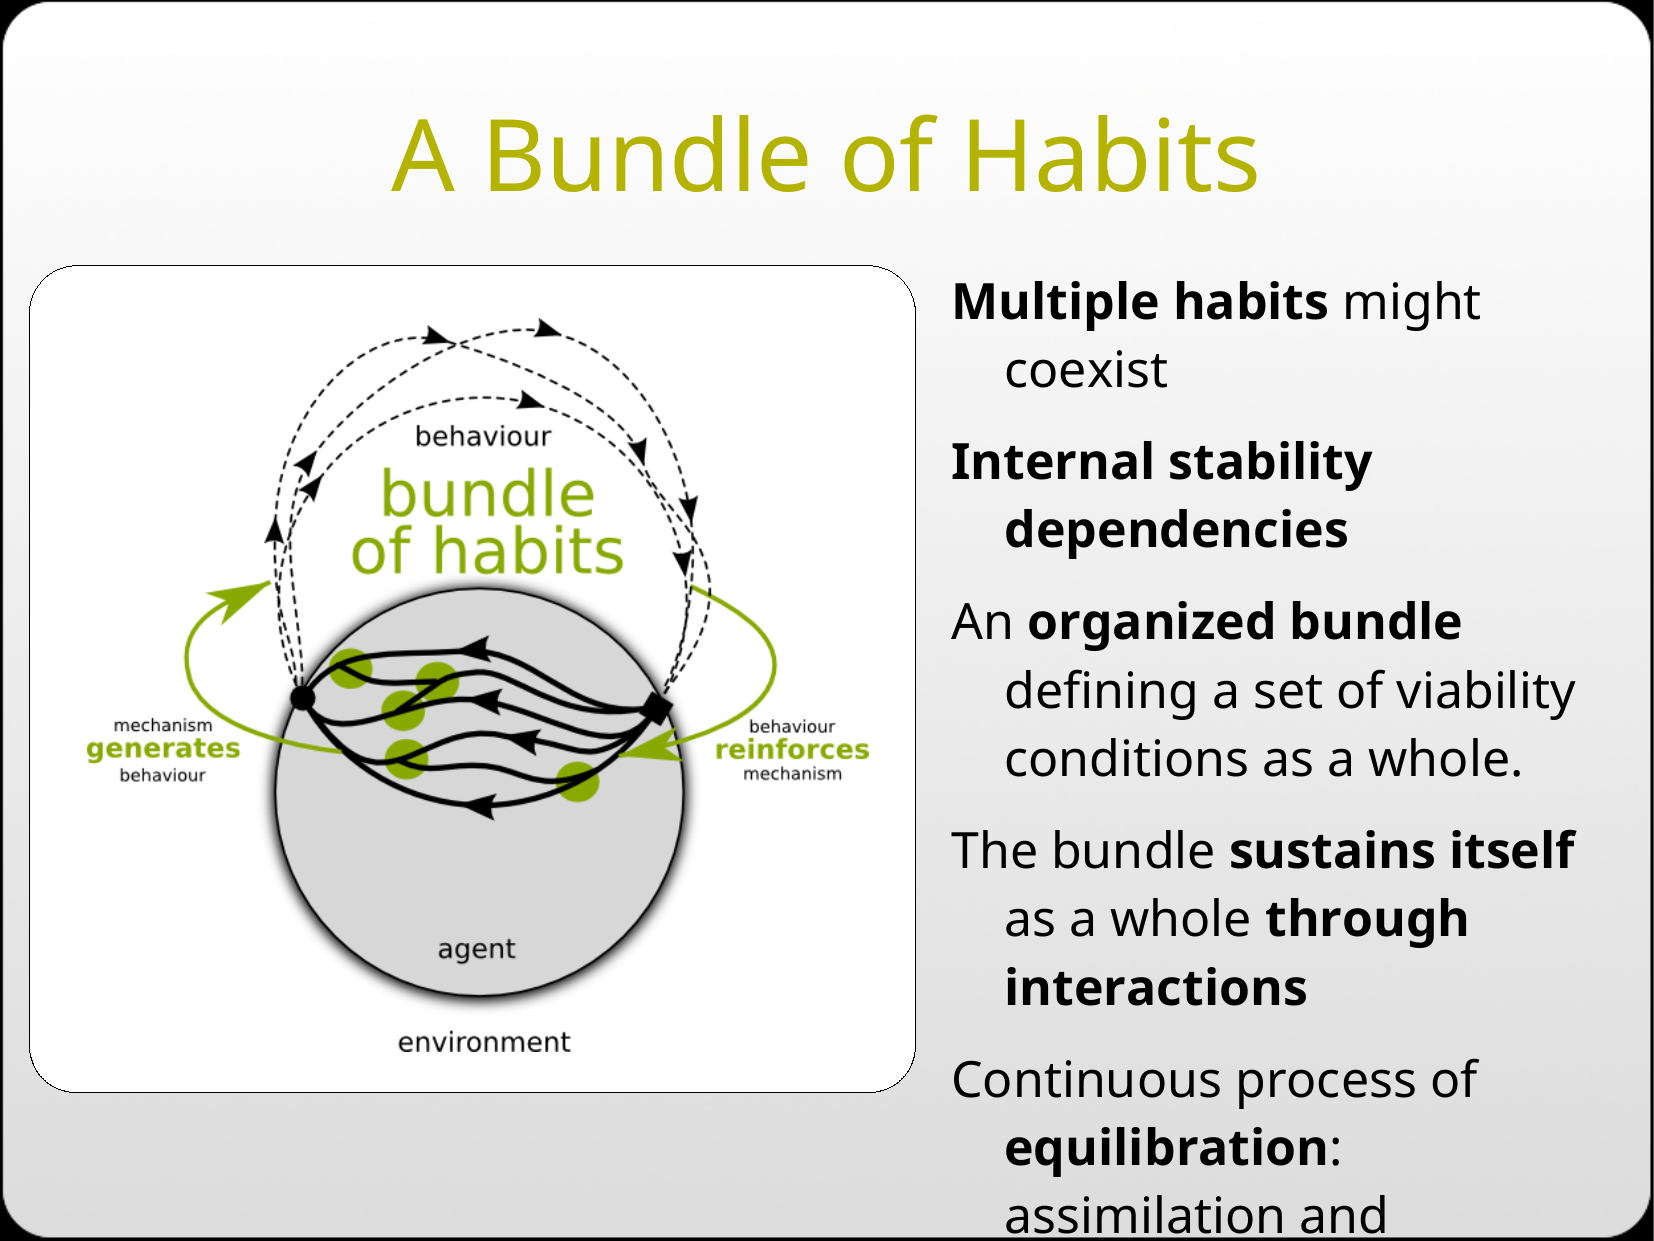

# A Bundle of Habits
Multiple habits might coexist
Internal stability dependencies
An organized bundle defining a set of viability conditions as a whole.
The bundle sustains itself as a whole through interactions
Continuous process of equilibration: assimilation and accomodation